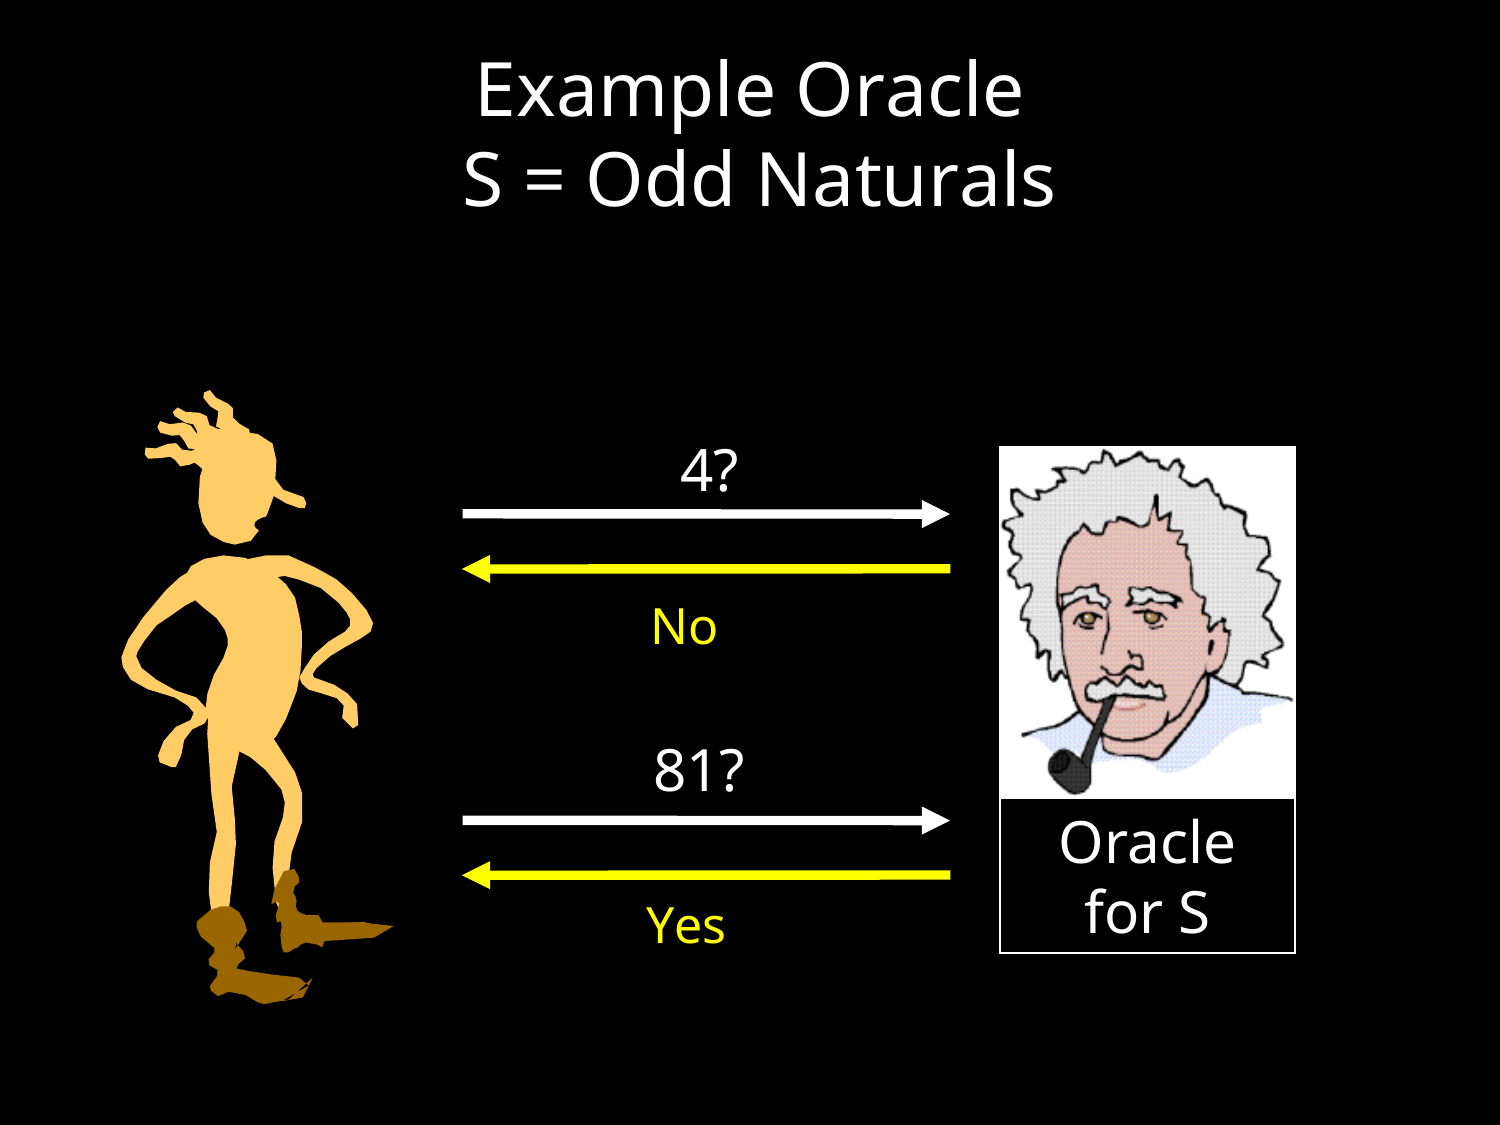

Example Oracle
 S = Odd Naturals
4?
Oracle for S
No
81?
Yes